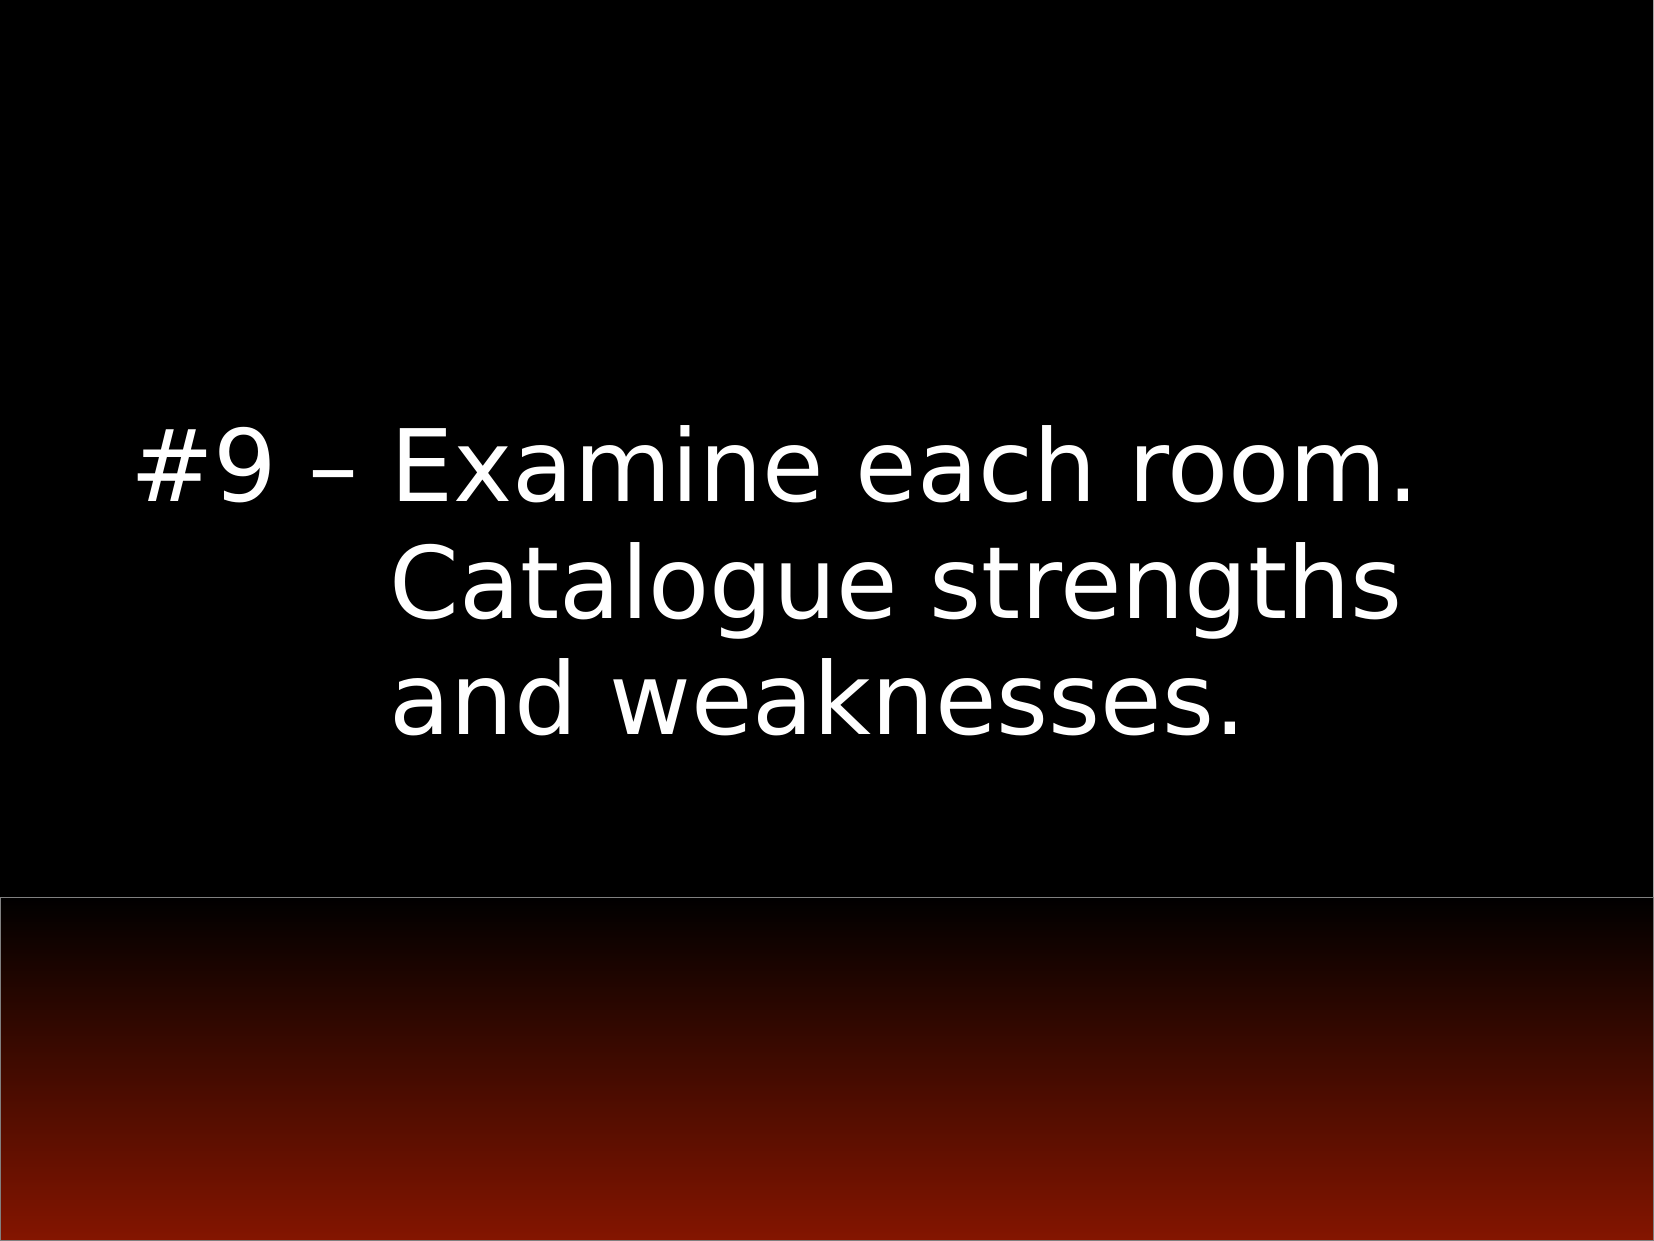

#9 – Examine each room. Catalogue strengths and weaknesses.